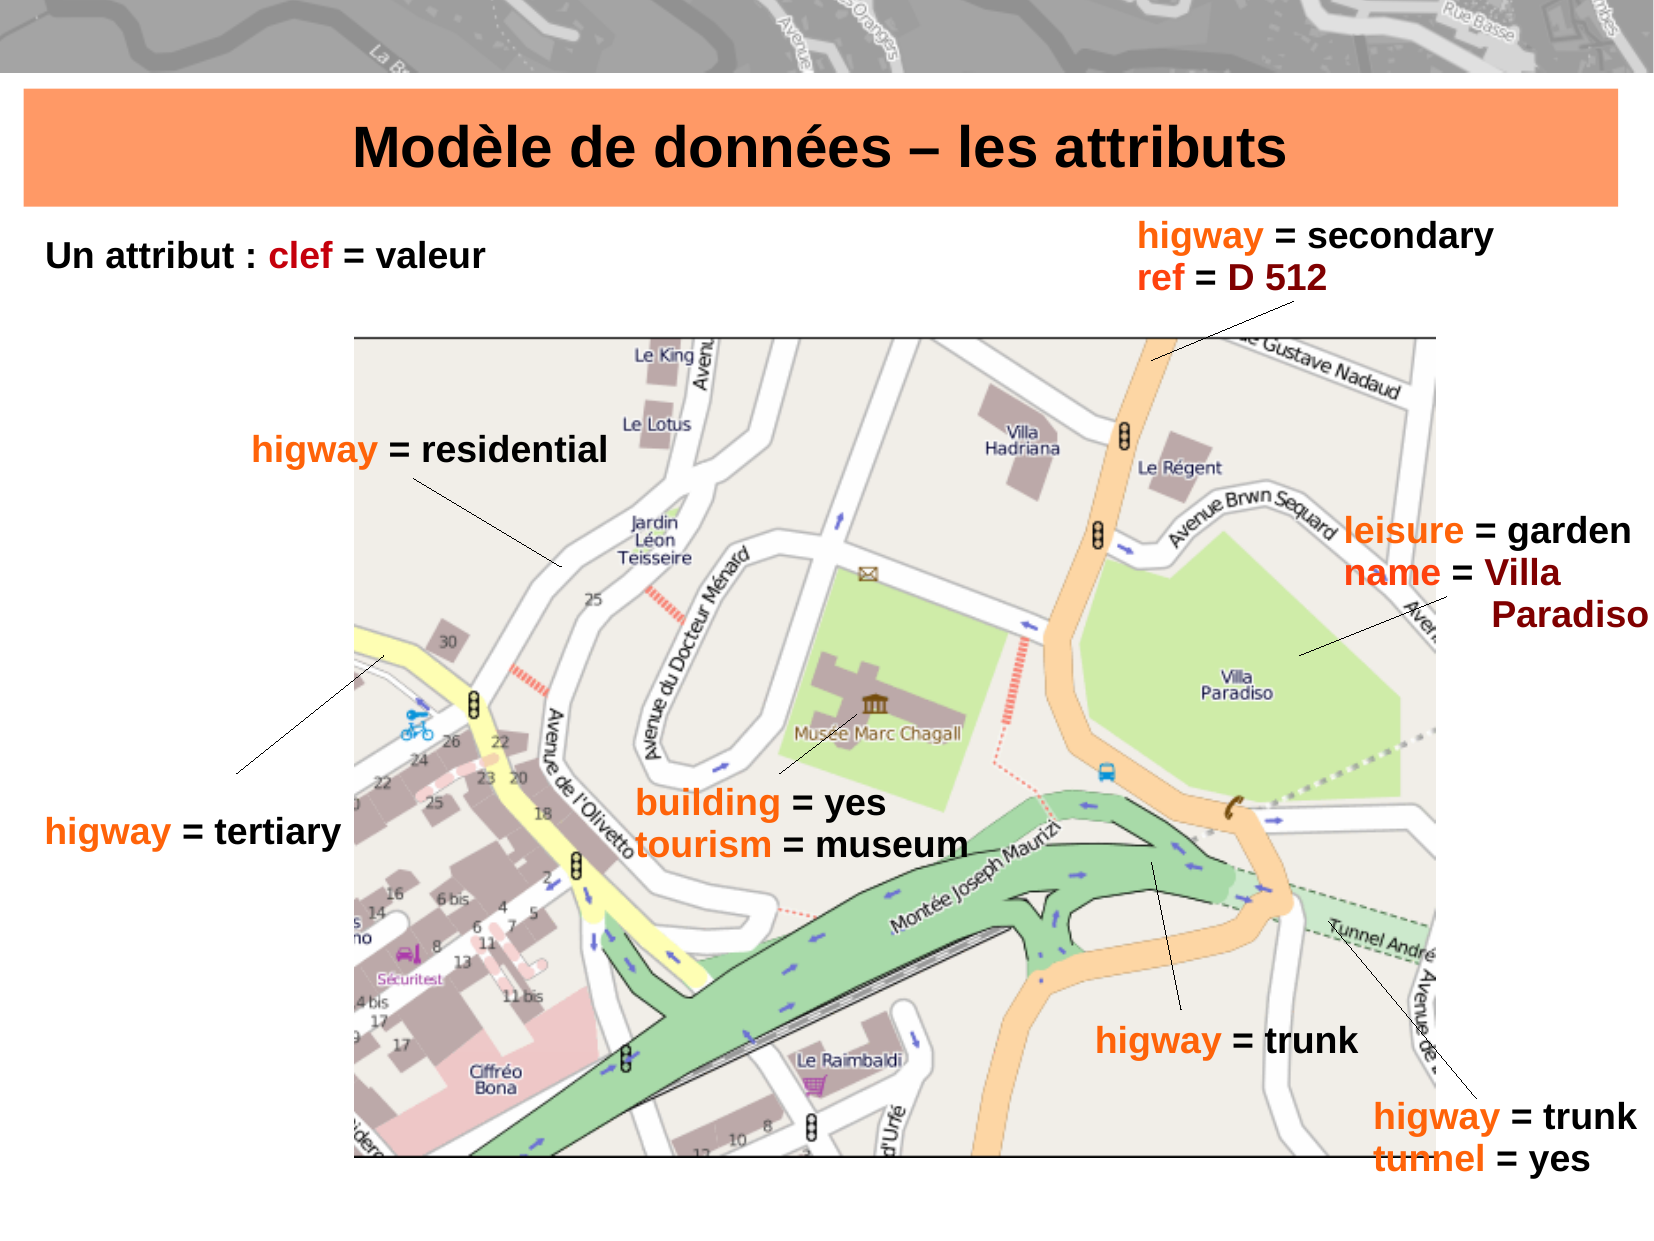

| | | | |
| --- | --- | --- | --- |
Modèle de données – les attributs
higway = secondary
ref = D 512
Un attribut : clef = valeur
higway = residential
leisure = garden
name = Villa
		Paradiso
building = yes
tourism = museum
higway = tertiary
higway = trunk
higway = trunk
tunnel = yes